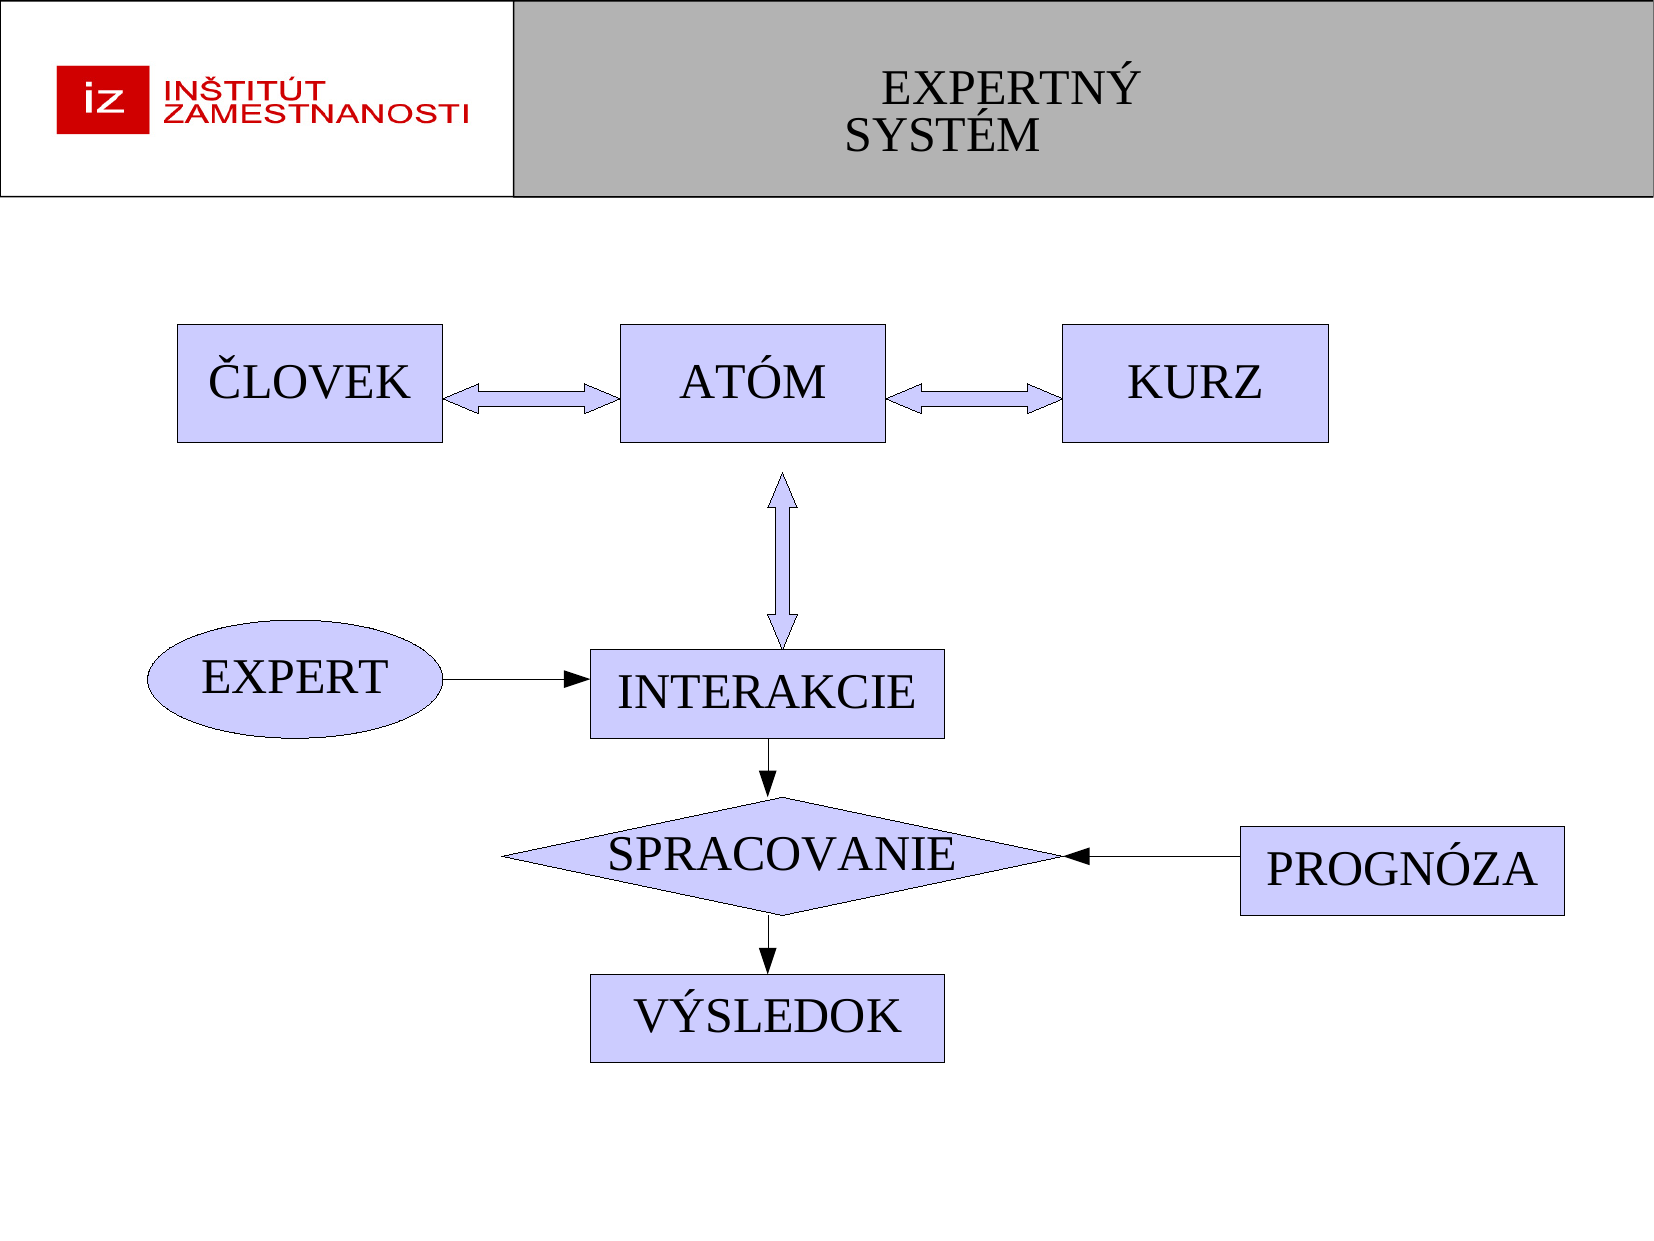

EXPERTNÝ SYSTÉM
#
ČLOVEK
ATÓM
KURZ
EXPERT
INTERAKCIE
SPRACOVANIE
PROGNÓZA
VÝSLEDOK